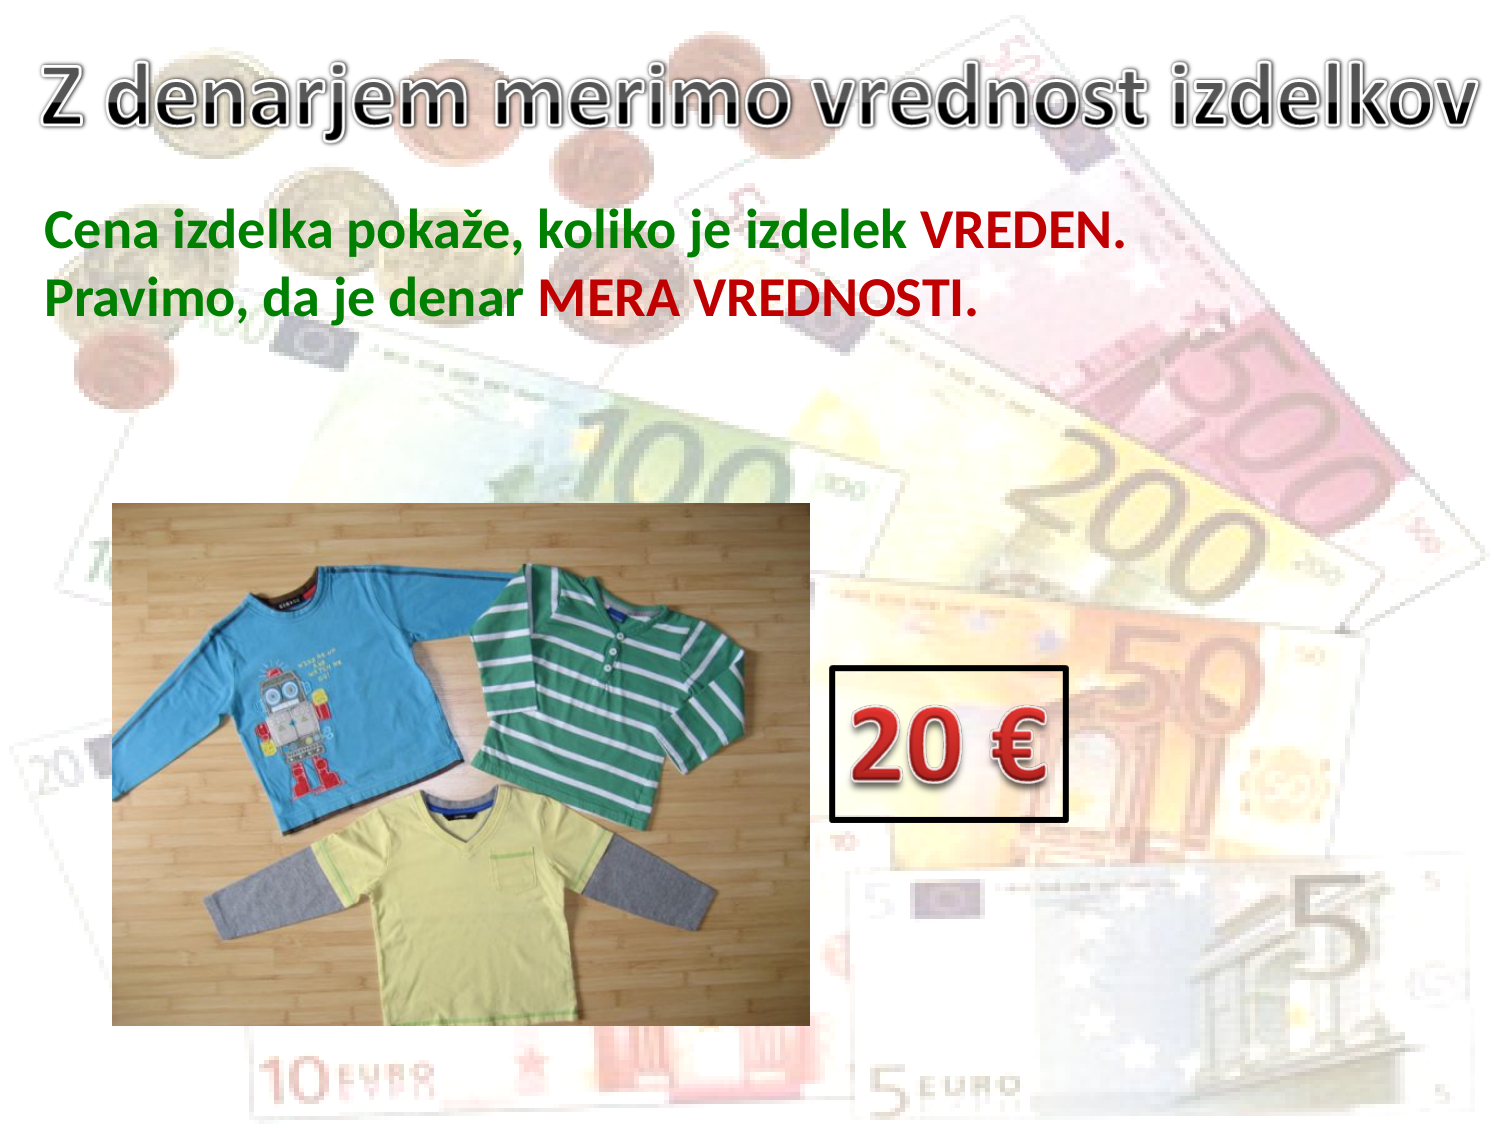

Cena izdelka pokaže, koliko je izdelek VREDEN.
Pravimo, da je denar MERA VREDNOSTI.
#